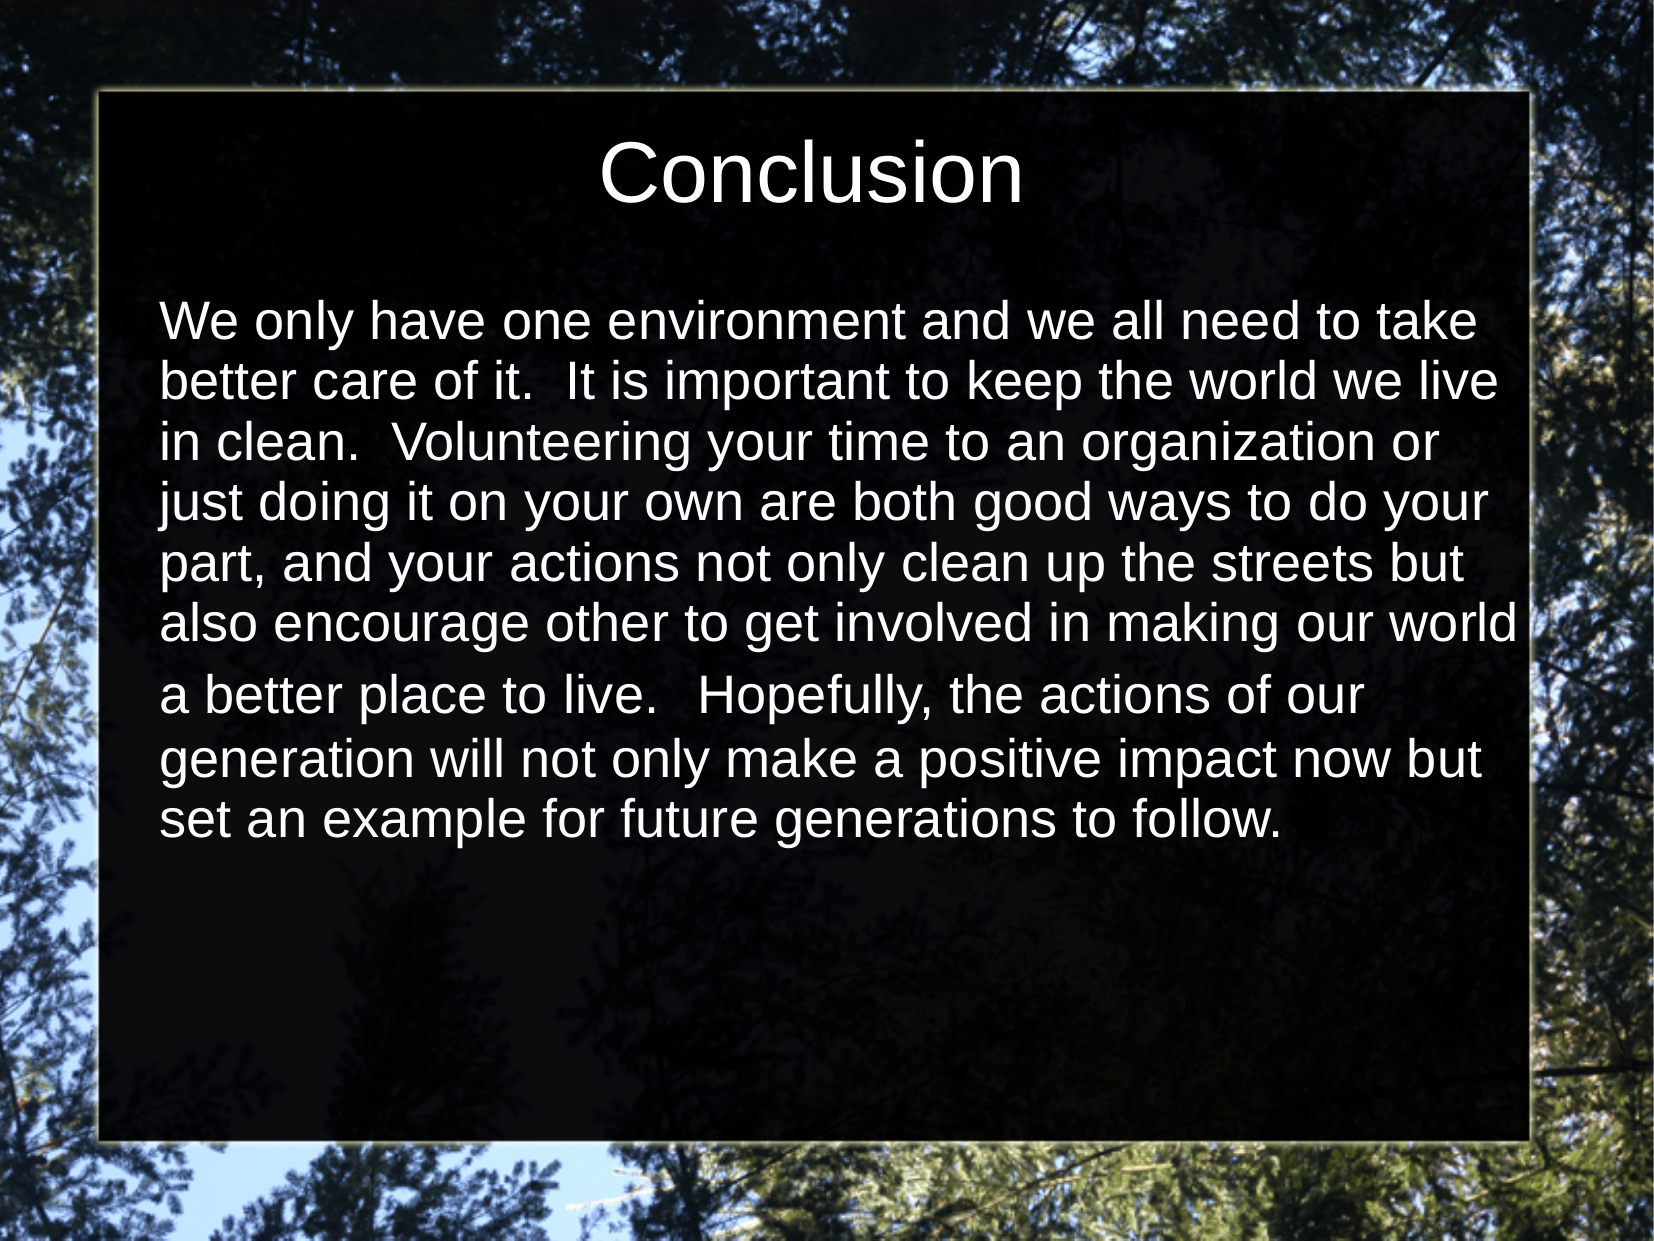

# Conclusion
We only have one environment and we all need to take better care of it. It is important to keep the world we live in clean. Volunteering your time to an organization or just doing it on your own are both good ways to do your part, and your actions not only clean up the streets but also encourage other to get involved in making our world a better place to live. Hopefully, the actions of our generation will not only make a positive impact now but set an example for future generations to follow.